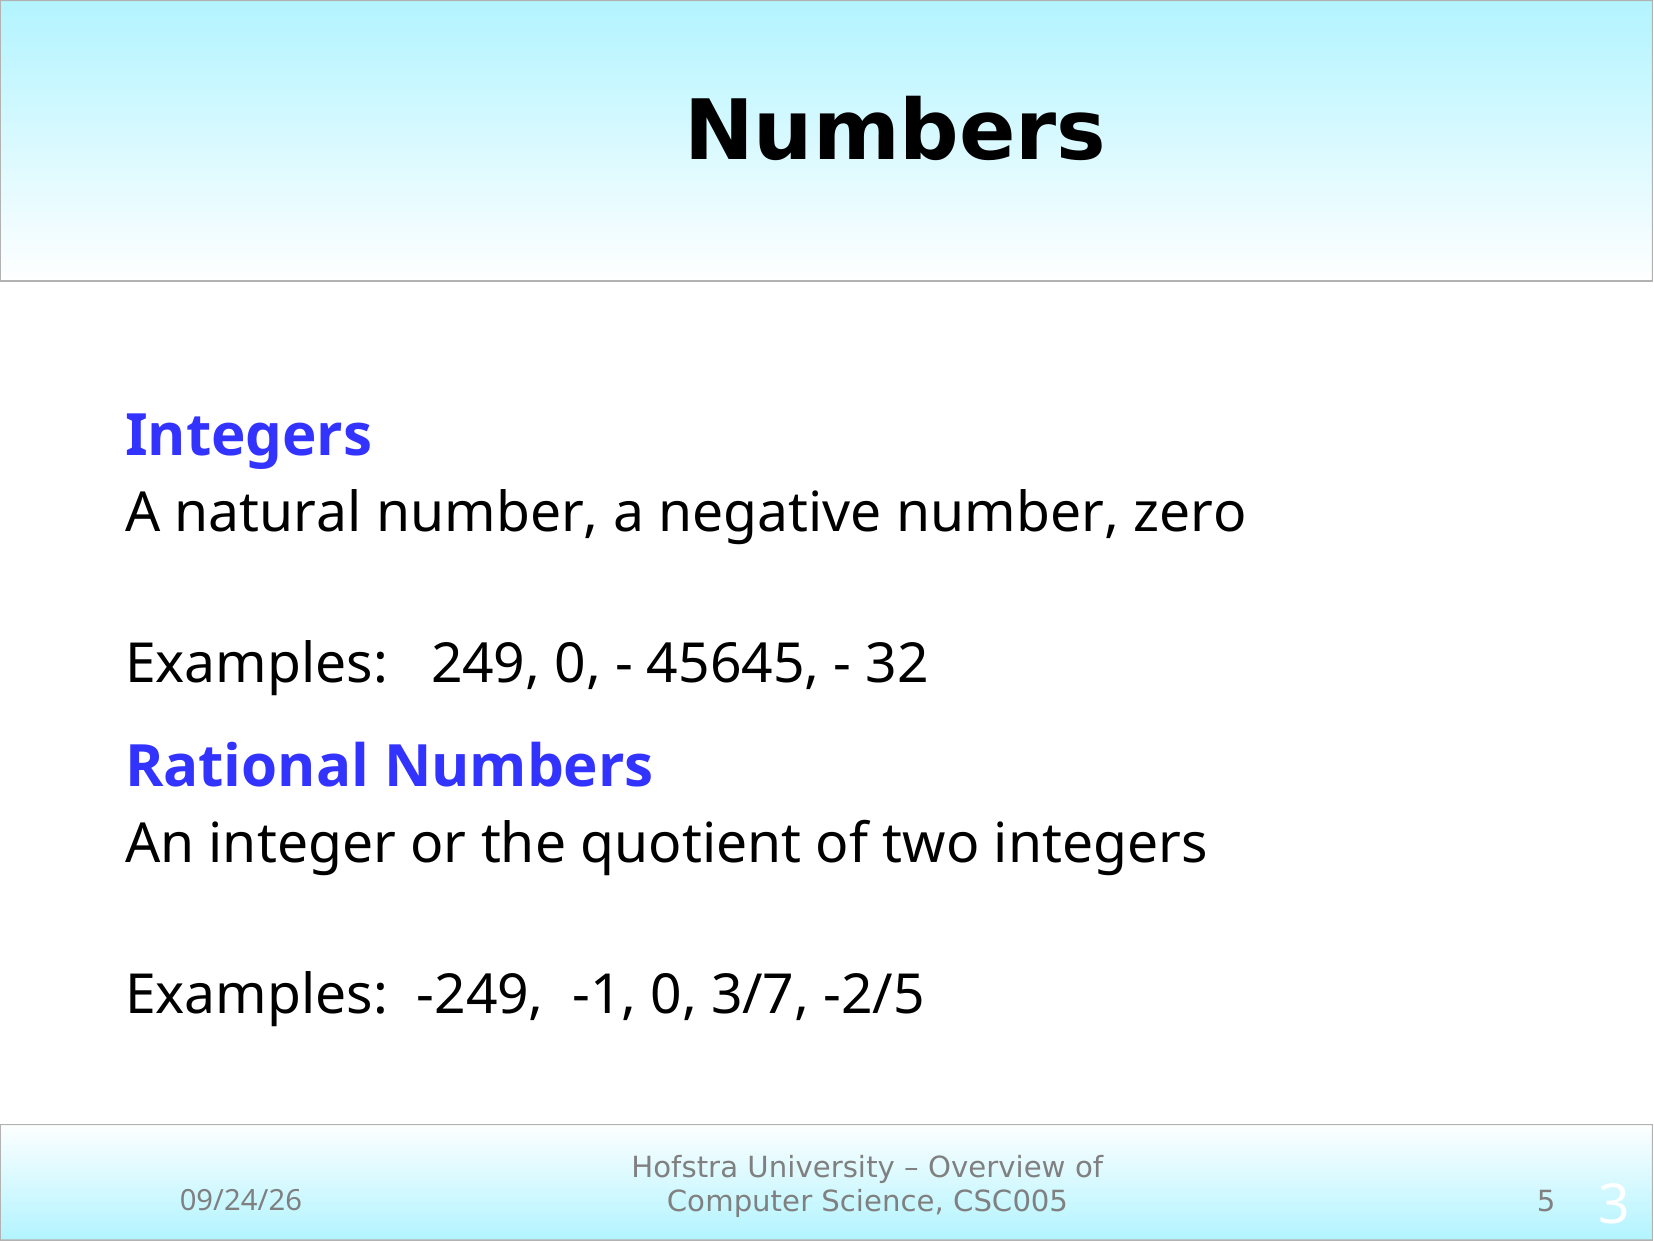

# Numbers
Integers
A natural number, a negative number, zero
Examples: 249, 0, - 45645, - 32
Rational Numbers
An integer or the quotient of two integers
Examples: -249, -1, 0, 3/7, -2/5
5
3